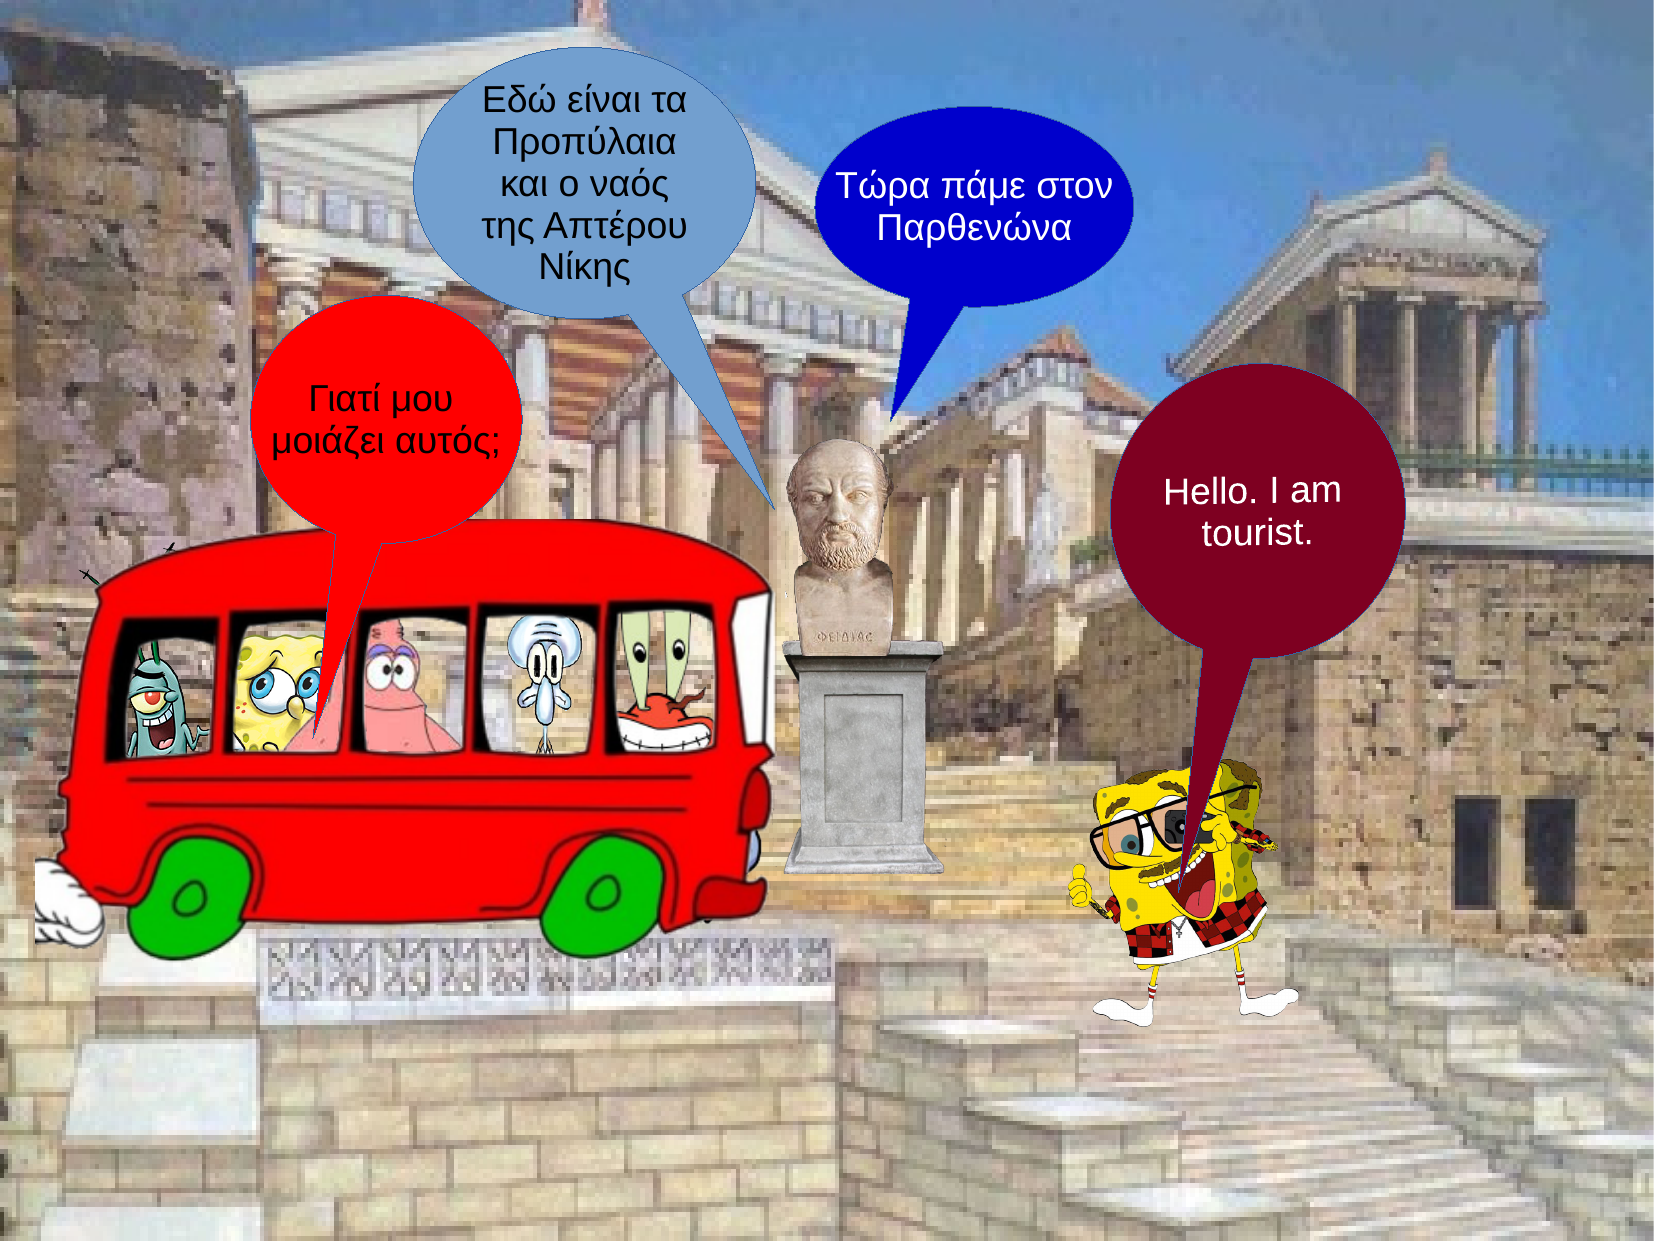

Εδώ είναι τα
Προπύλαια
και ο ναός
της Απτέρου
Νίκης
Τώρα πάμε στον
Παρθενώνα
Γιατί μου
μοιάζει αυτός;
Hello. I am
tourist.